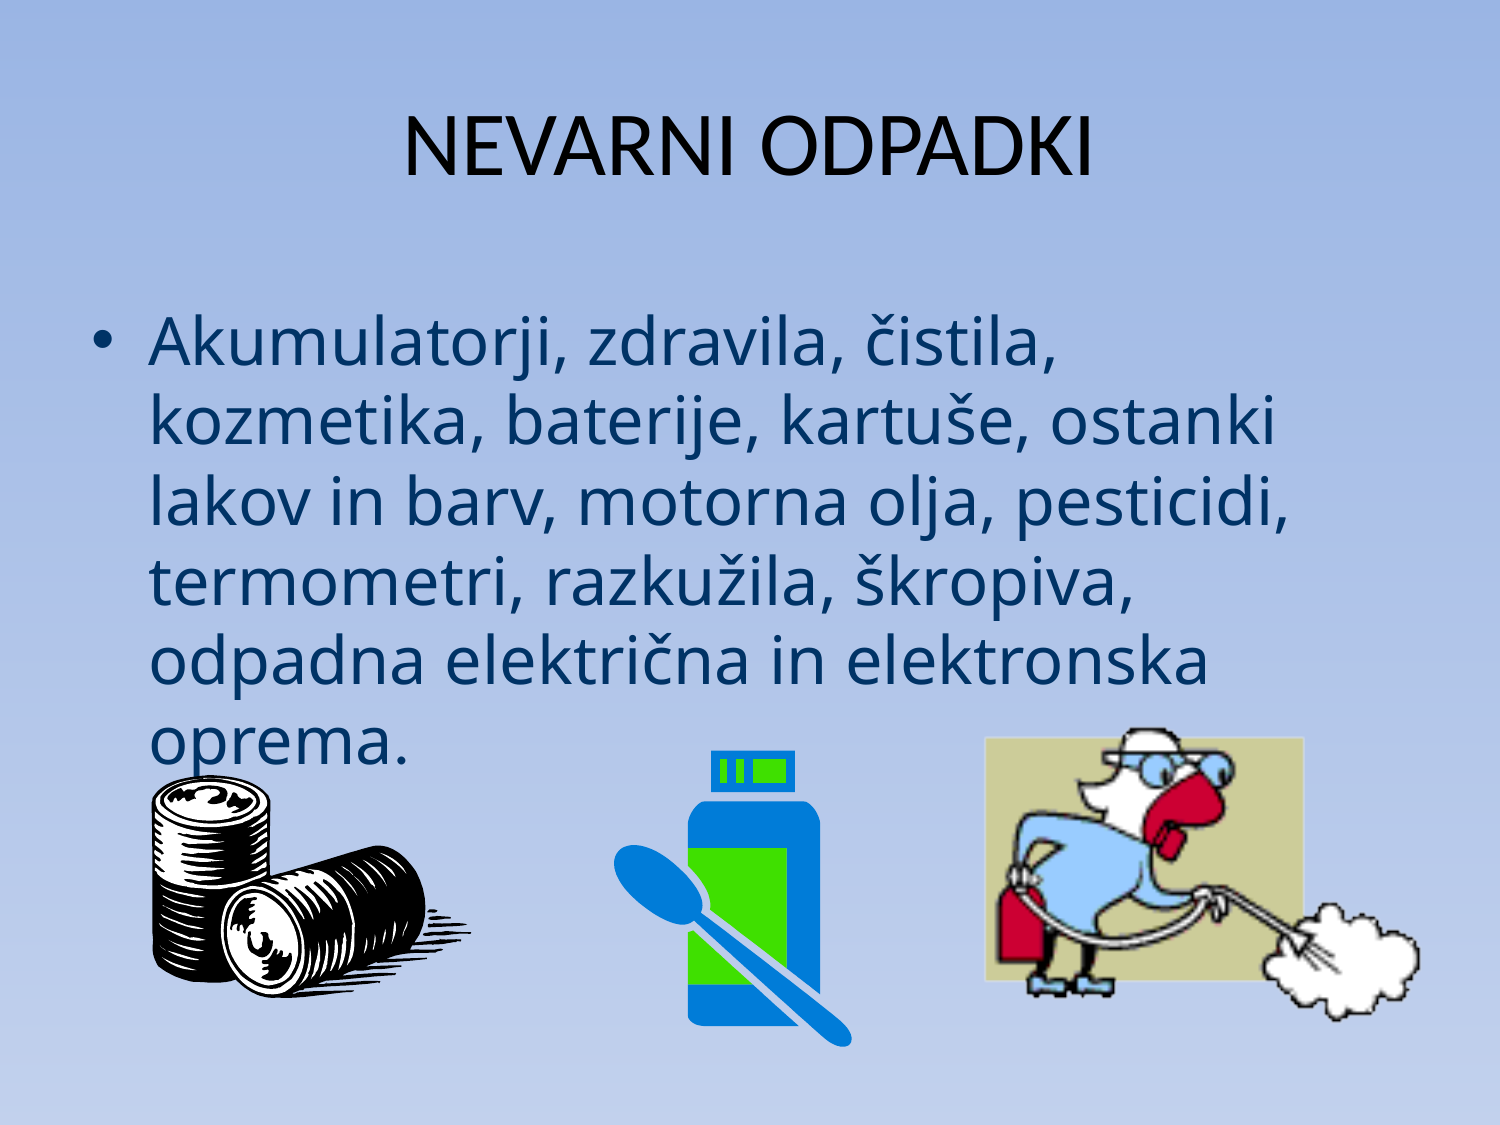

# NEVARNI ODPADKI
Akumulatorji, zdravila, čistila, kozmetika, baterije, kartuše, ostanki lakov in barv, motorna olja, pesticidi, termometri, razkužila, škropiva, odpadna električna in elektronska oprema.